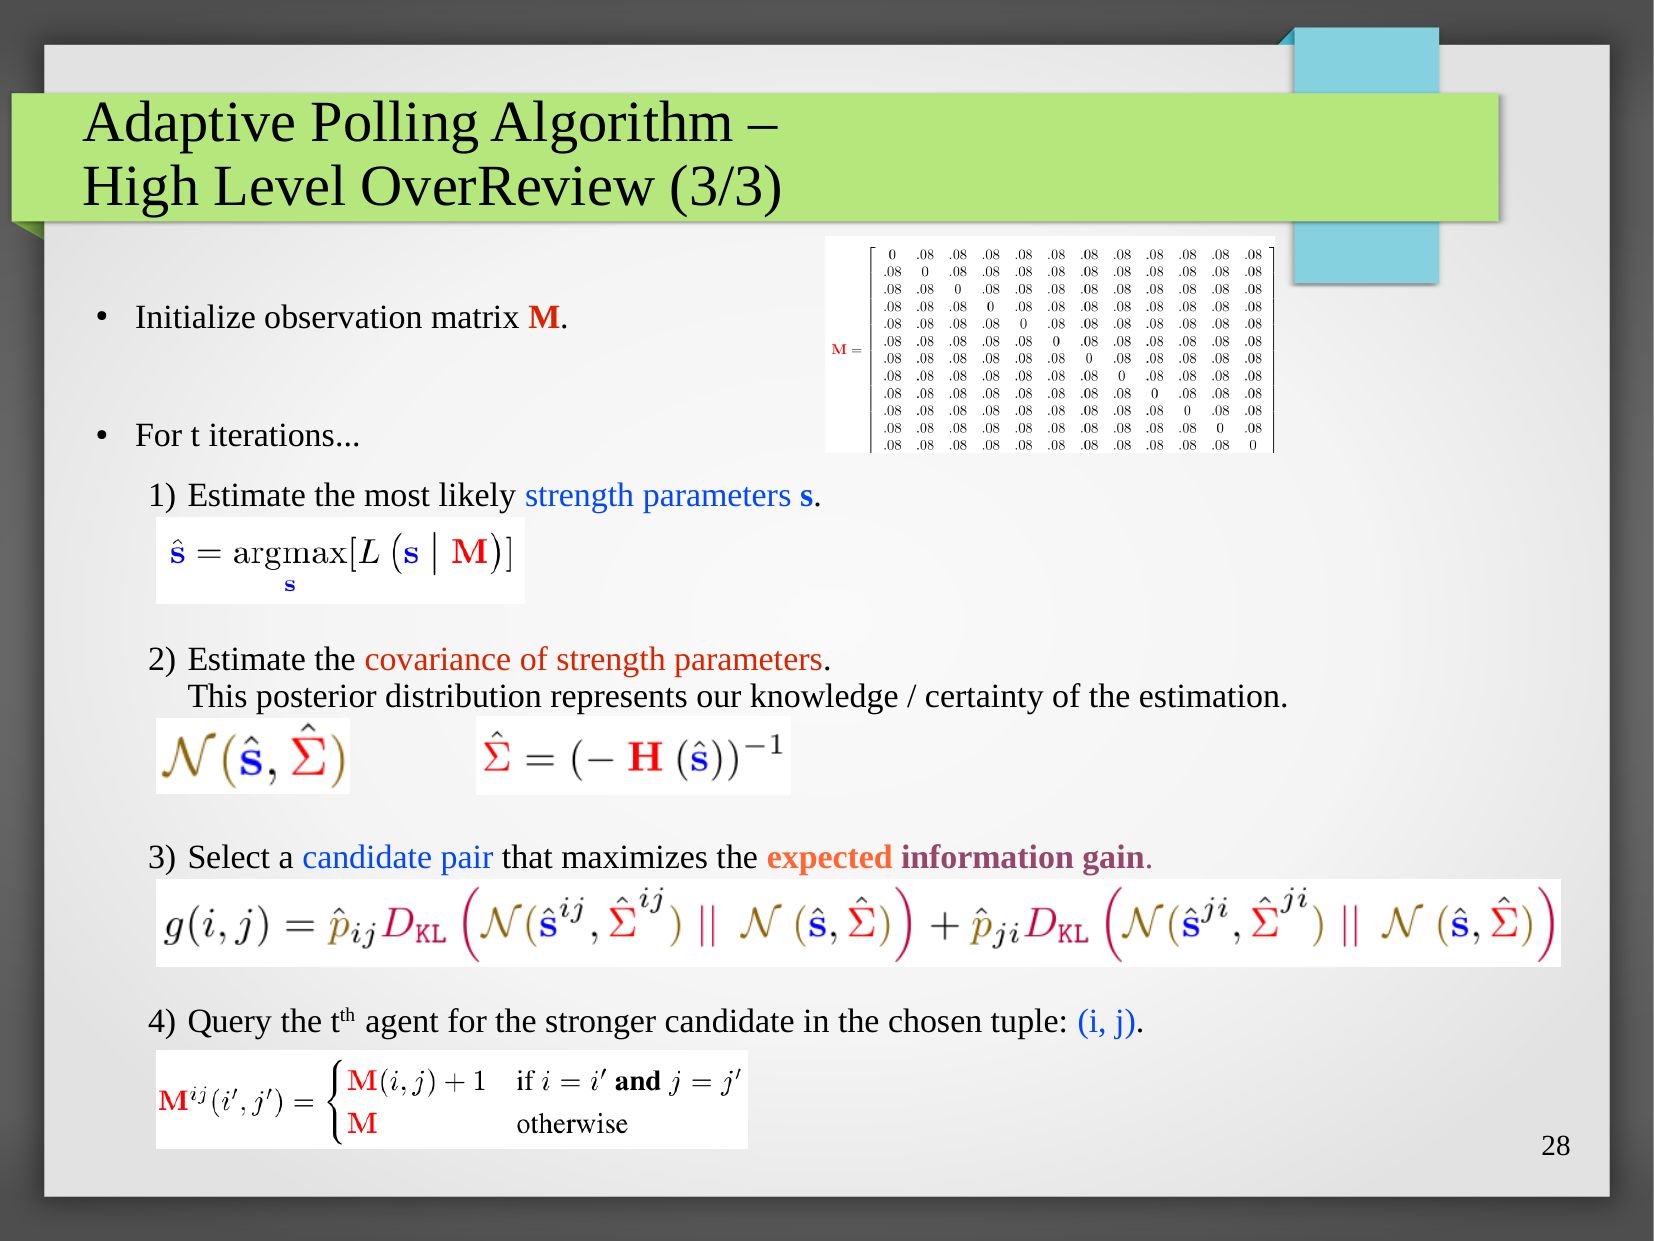

# Adaptive Polling Algorithm – High Level OverReview (3/3)
Initialize observation matrix M.
For t iterations...
Estimate the most likely strength parameters s.
Estimate the covariance of strength parameters. 				 This posterior distribution represents our knowledge / certainty of the estimation.
Select a candidate pair that maximizes the expected information gain.
Query the tth agent for the stronger candidate in the chosen tuple: (i, j).
28